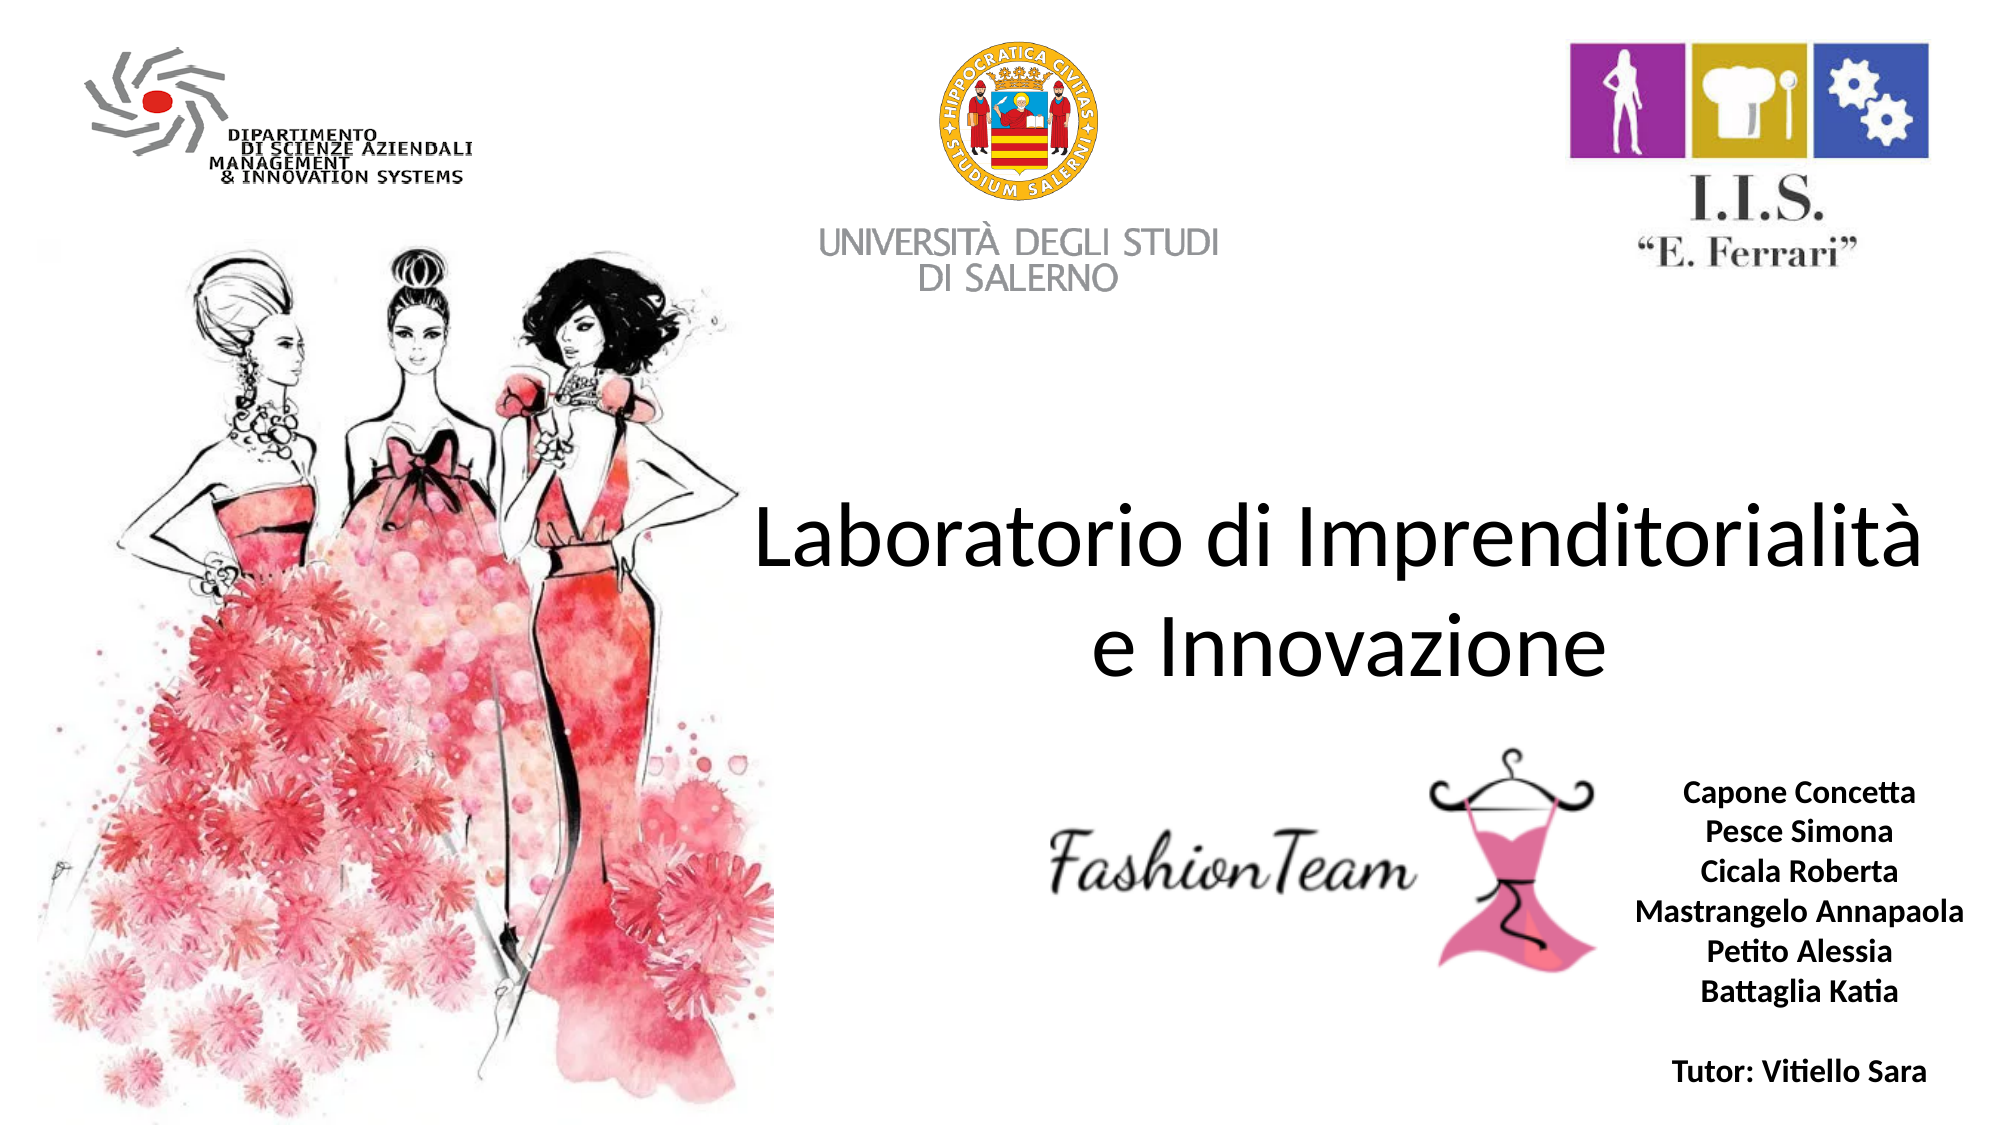

Laboratorio di Imprenditorialità
e Innovazione
Capone Concetta
Pesce Simona
Cicala Roberta
Mastrangelo Annapaola
Petito Alessia
Battaglia Katia
Tutor: Vitiello Sara